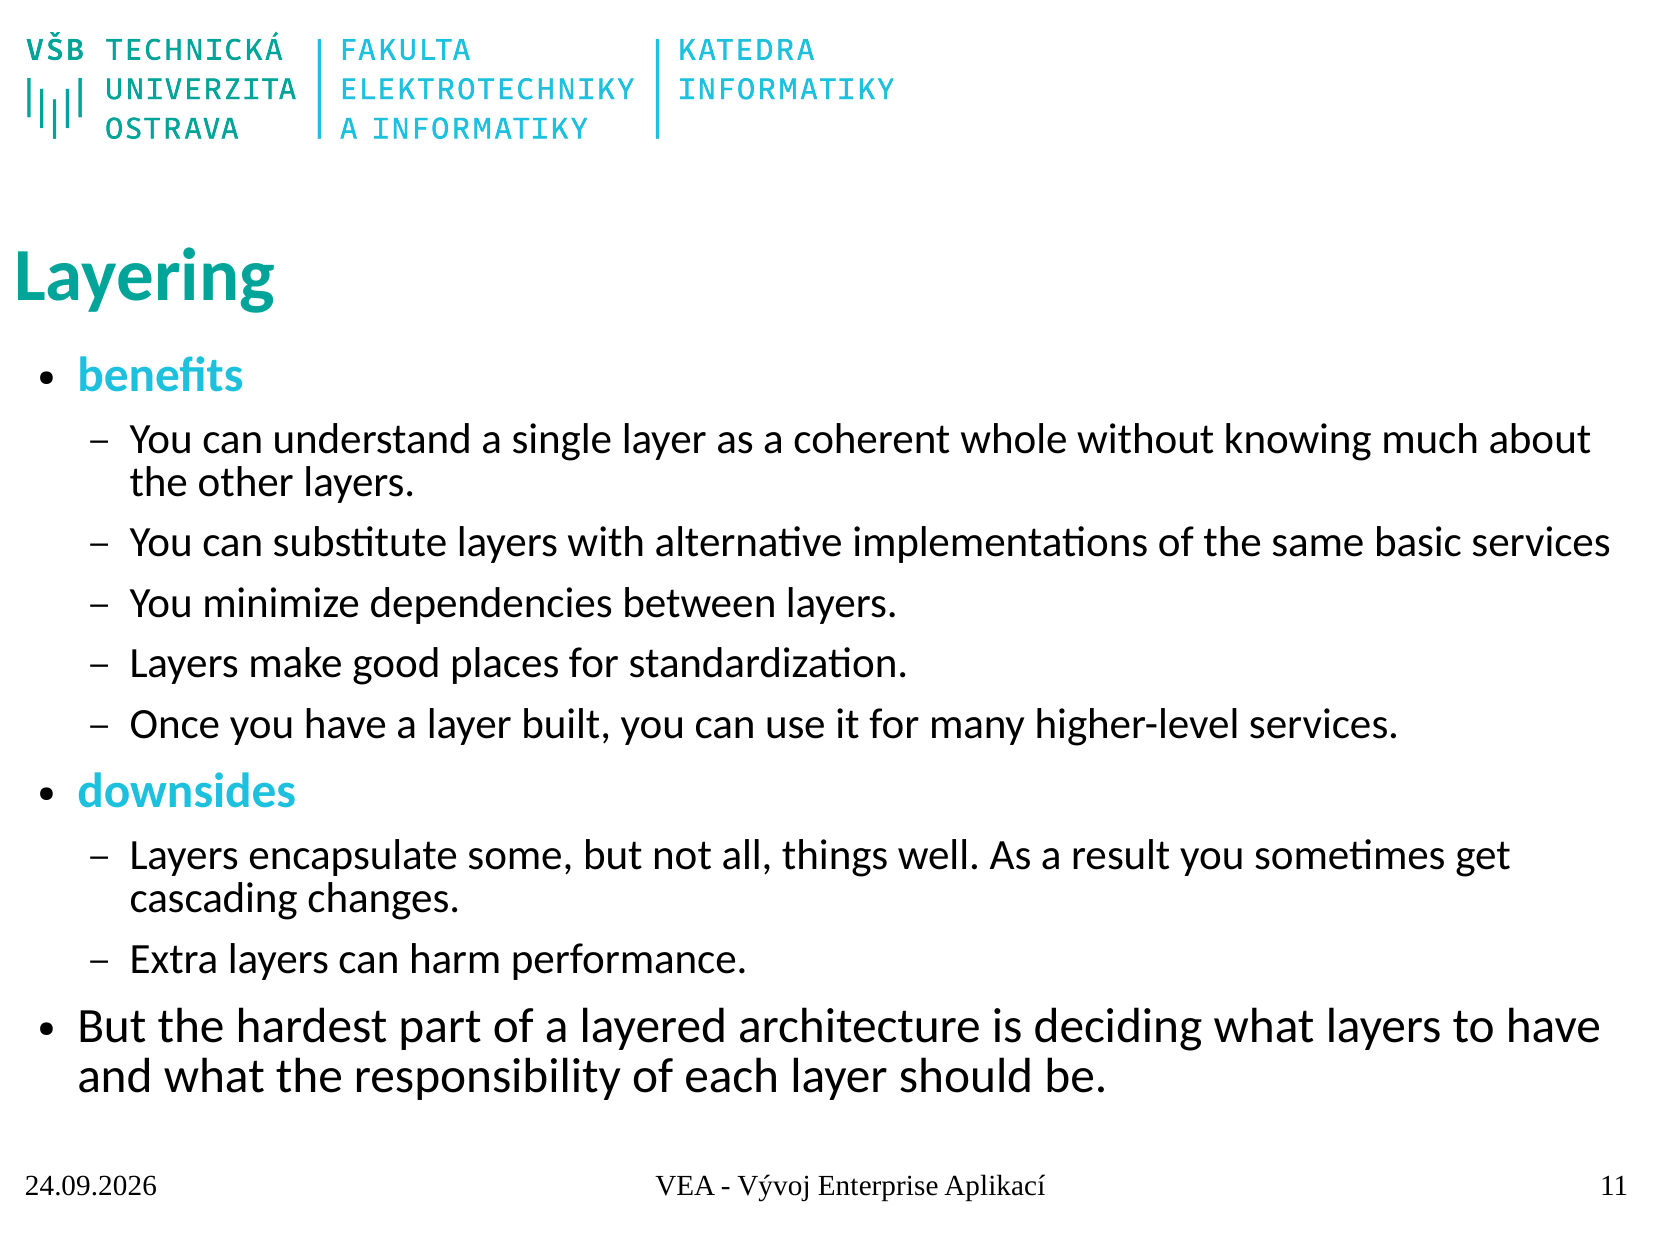

Layering
# benefits
You can understand a single layer as a coherent whole without knowing much about the other layers.
You can substitute layers with alternative implementations of the same basic services
You minimize dependencies between layers.
Layers make good places for standardization.
Once you have a layer built, you can use it for many higher-level services.
downsides
Layers encapsulate some, but not all, things well. As a result you sometimes get cascading changes.
Extra layers can harm performance.
But the hardest part of a layered architecture is deciding what layers to have and what the responsibility of each layer should be.
VEA - Vývoj Enterprise Aplikací
11